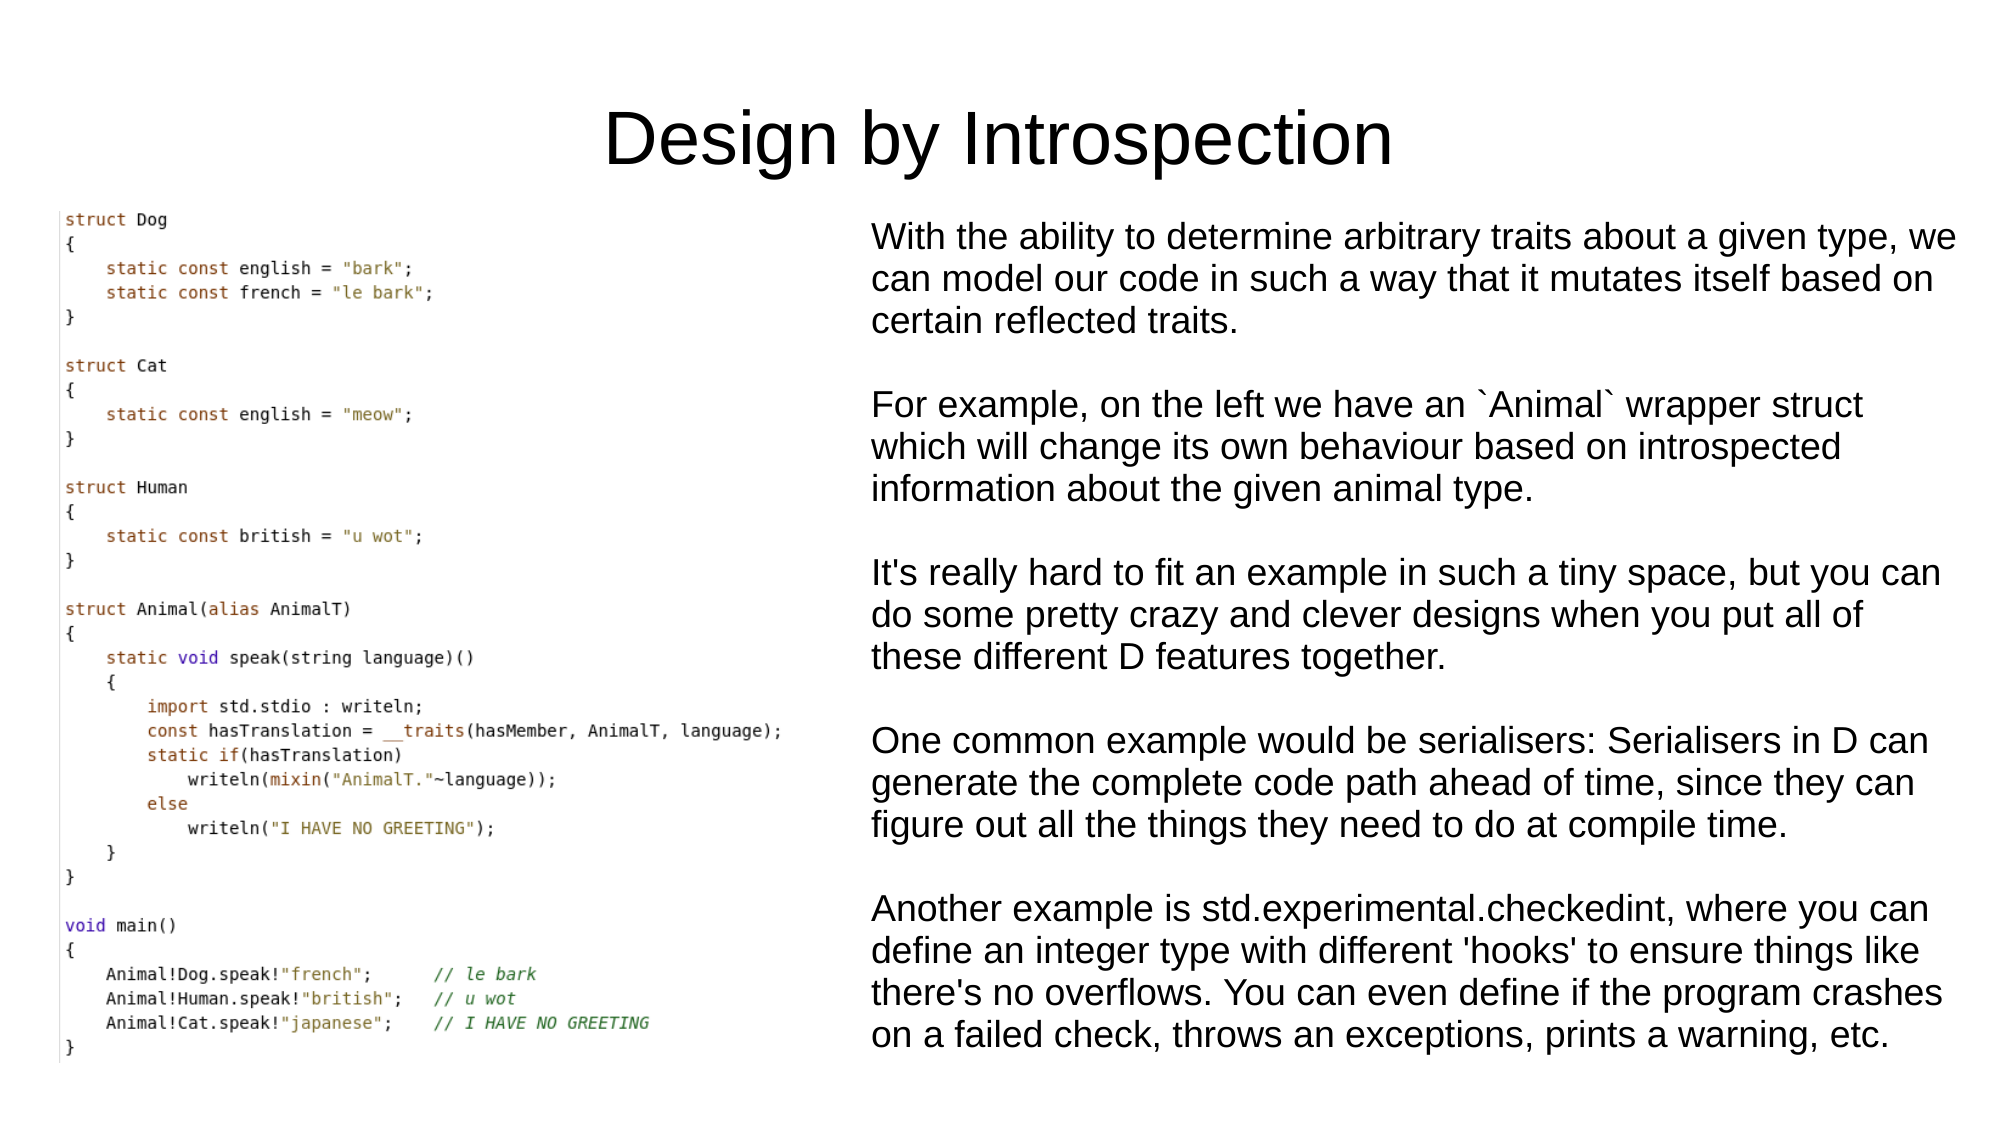

# Design by Introspection
With the ability to determine arbitrary traits about a given type, we can model our code in such a way that it mutates itself based on certain reflected traits.
For example, on the left we have an `Animal` wrapper struct which will change its own behaviour based on introspected information about the given animal type.
It's really hard to fit an example in such a tiny space, but you can do some pretty crazy and clever designs when you put all of these different D features together.
One common example would be serialisers: Serialisers in D can generate the complete code path ahead of time, since they can figure out all the things they need to do at compile time.
Another example is std.experimental.checkedint, where you can define an integer type with different 'hooks' to ensure things like there's no overflows. You can even define if the program crashes on a failed check, throws an exceptions, prints a warning, etc.